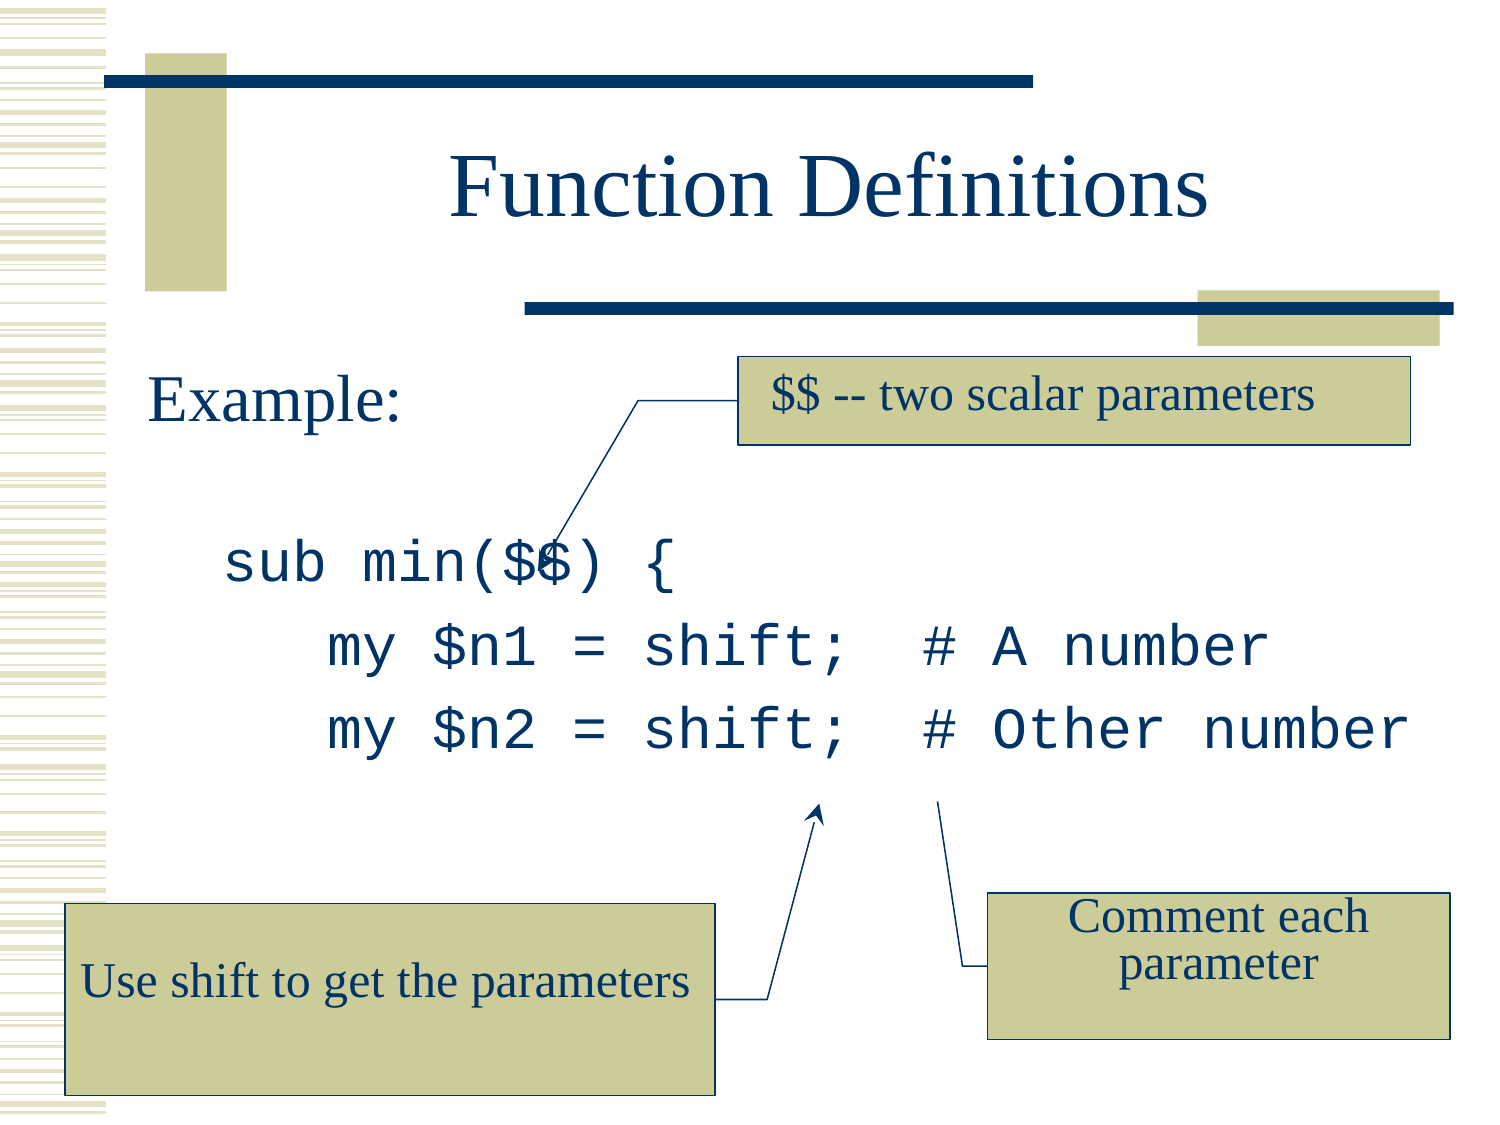

# Function Definitions
$$ -- two scalar parameters
Example:
sub min($$) {
 my $n1 = shift; # A number
 my $n2 = shift; # Other number
Comment each parameter
Use shift to get the parameters